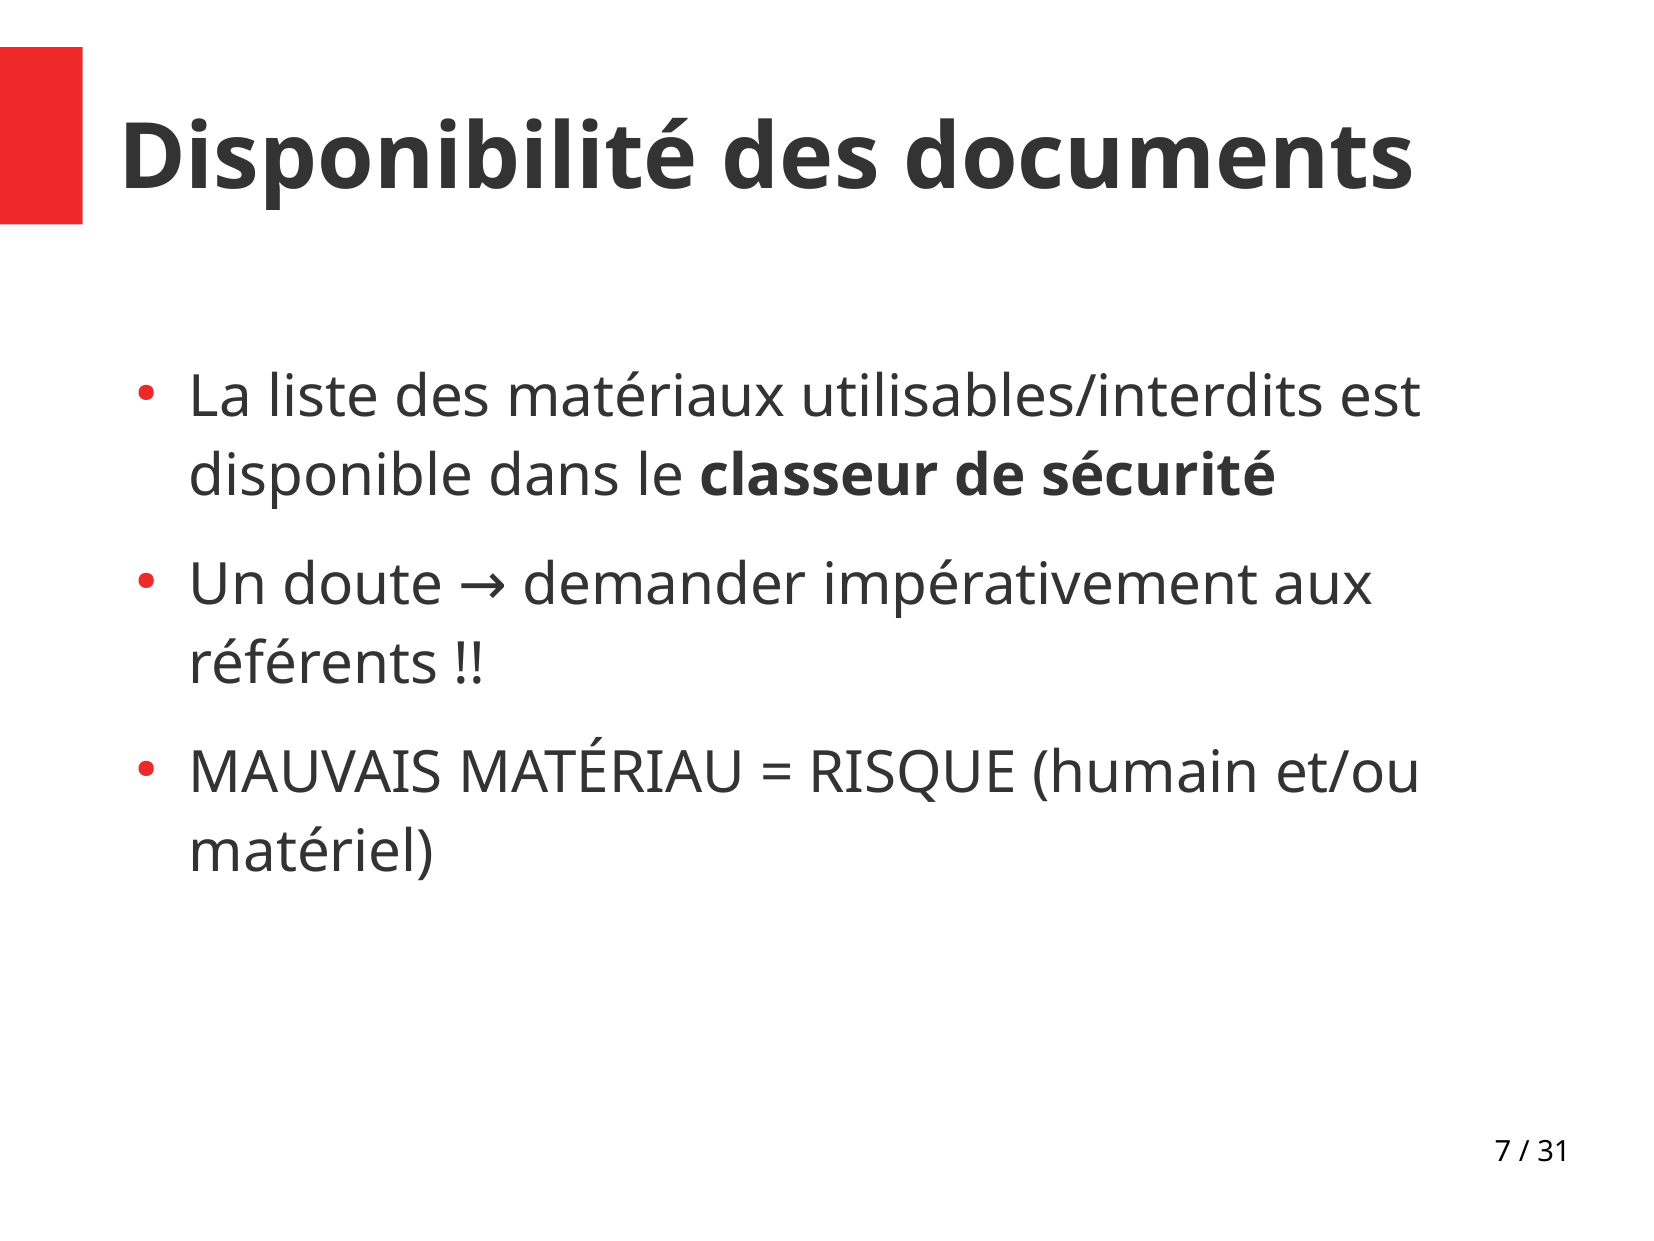

# Disponibilité des documents
La liste des matériaux utilisables/interdits est disponible dans le classeur de sécurité
Un doute → demander impérativement aux référents !!
MAUVAIS MATÉRIAU = RISQUE (humain et/ou matériel)
7